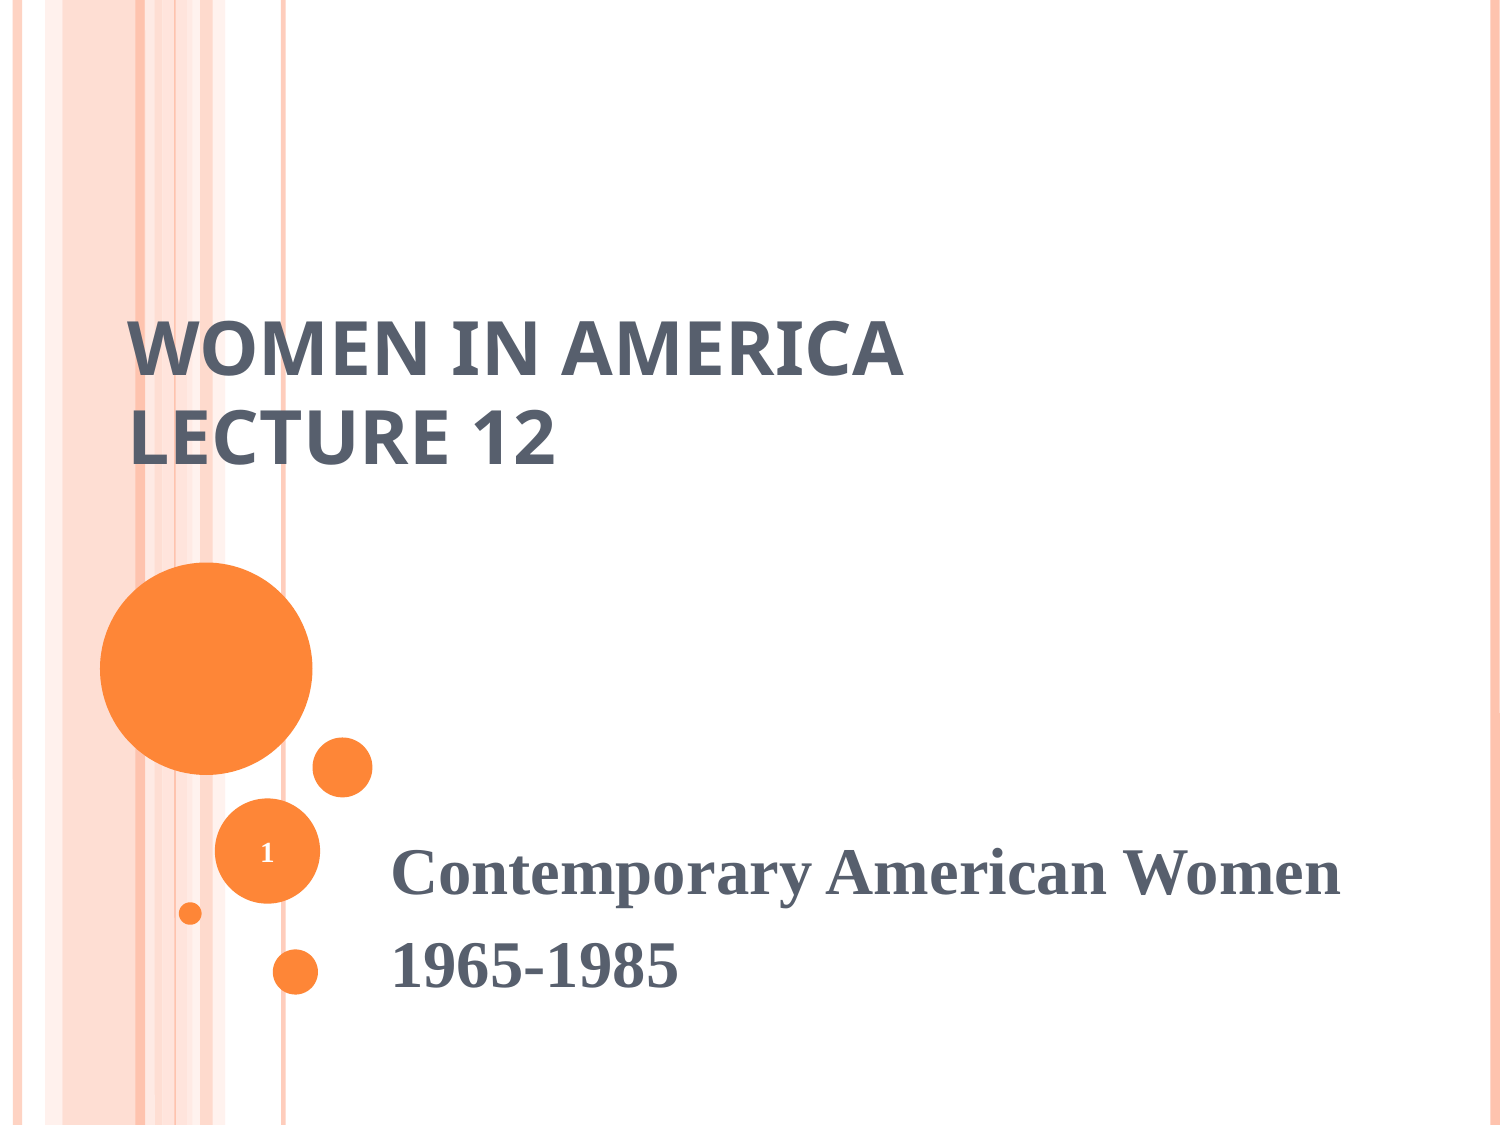

# Women in America Lecture 12
Contemporary American Women
1965-1985